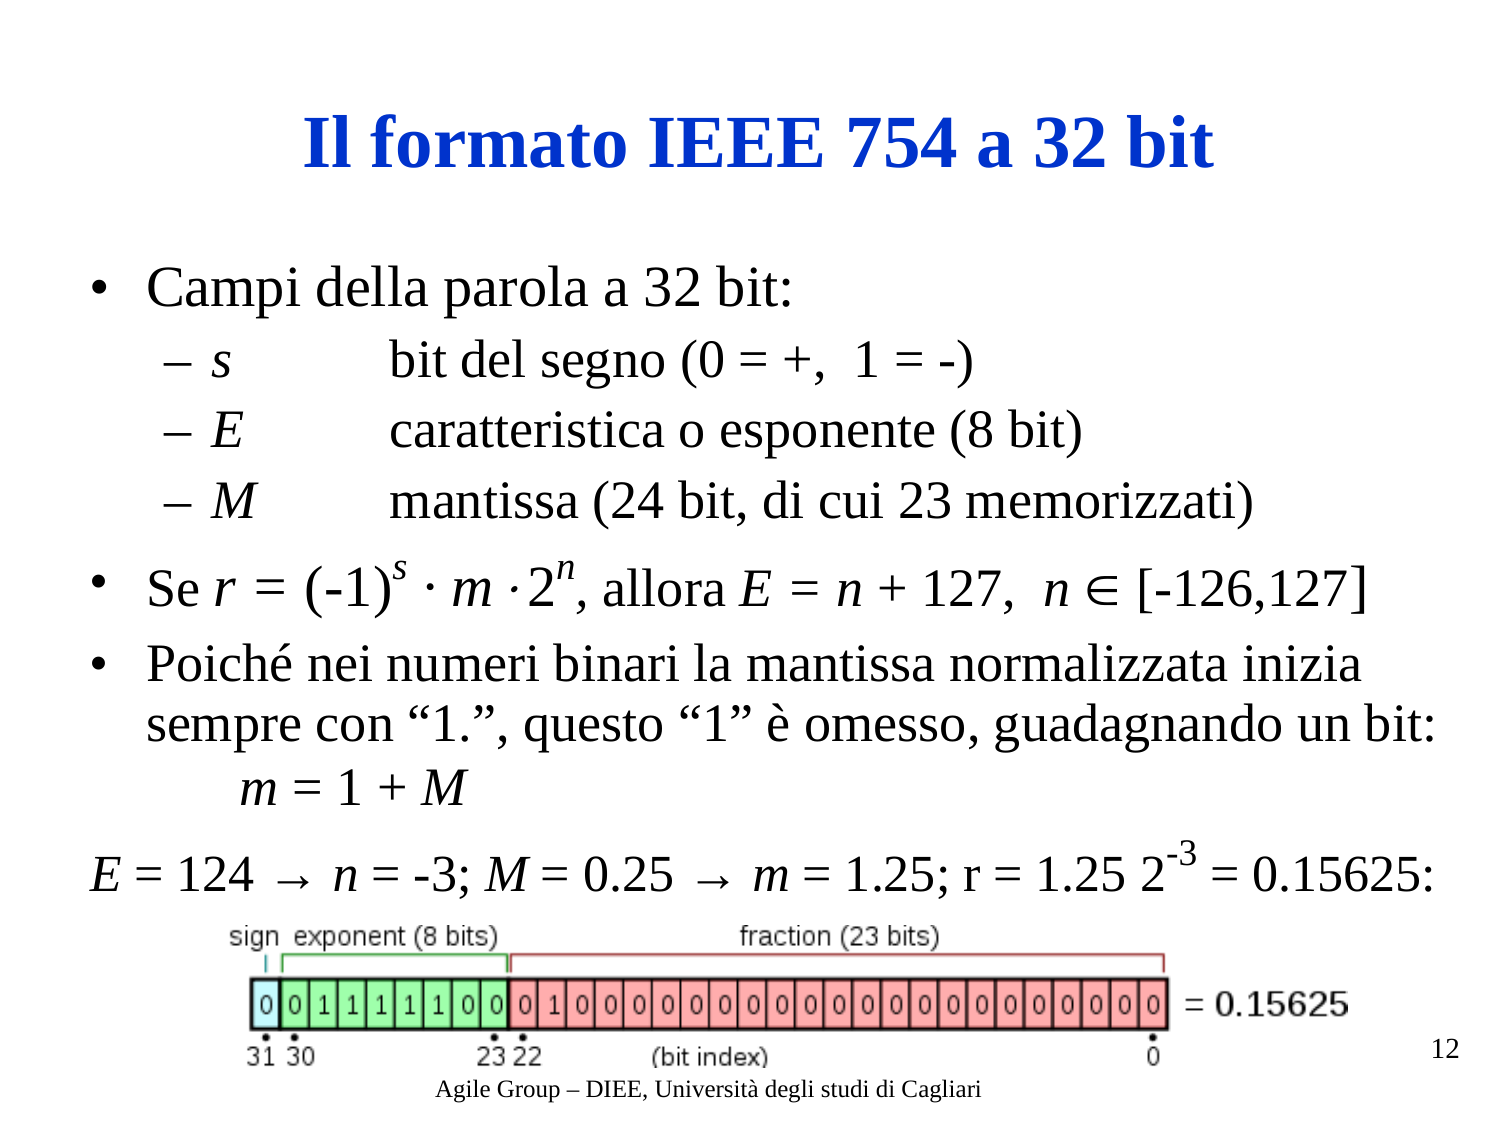

# Il formato IEEE 754 a 32 bit
Campi della parola a 32 bit:
s		bit del segno (0 = +, 1 = -)
E	caratteristica o esponente (8 bit)
M	mantissa (24 bit, di cui 23 memorizzati)
Se r = (-1)s · m2n, allora E = n + 127, n Î [-126,127]
Poiché nei numeri binari la mantissa normalizzata inizia sempre con “1.”, questo “1” è omesso, guadagnando un bit:
	m = 1 + M
E = 124 → n = -3; M = 0.25 → m = 1.25; r = 1.25 2-3 = 0.15625:
12